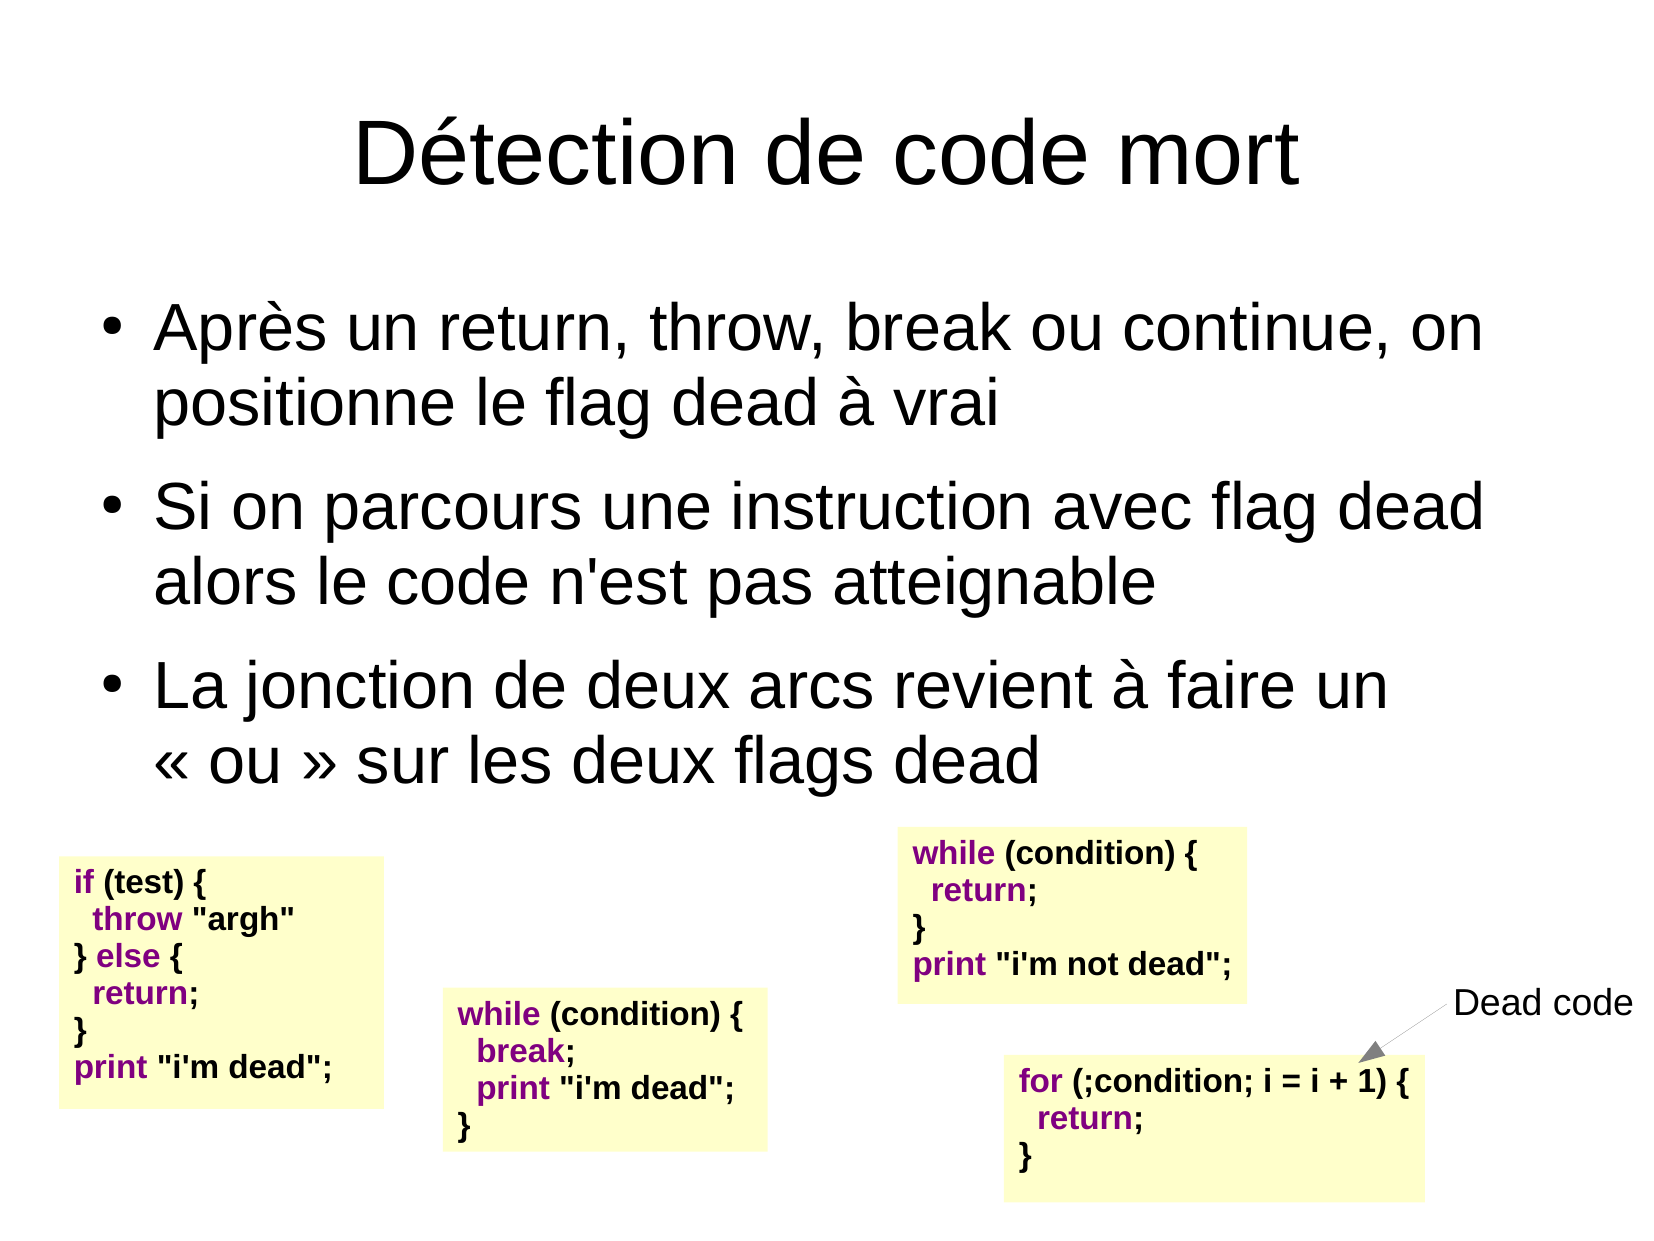

# Détection de code mort
Après un return, throw, break ou continue, on positionne le flag dead à vrai
Si on parcours une instruction avec flag dead alors le code n'est pas atteignable
La jonction de deux arcs revient à faire un « ou » sur les deux flags dead
while (condition) {
 return;
}
print "i'm not dead";
if (test) {
 throw "argh"
} else {
 return;
}
print "i'm dead";
Dead code
while (condition) {
 break;
 print "i'm dead";
}
for (;condition; i = i + 1) {
 return;
}